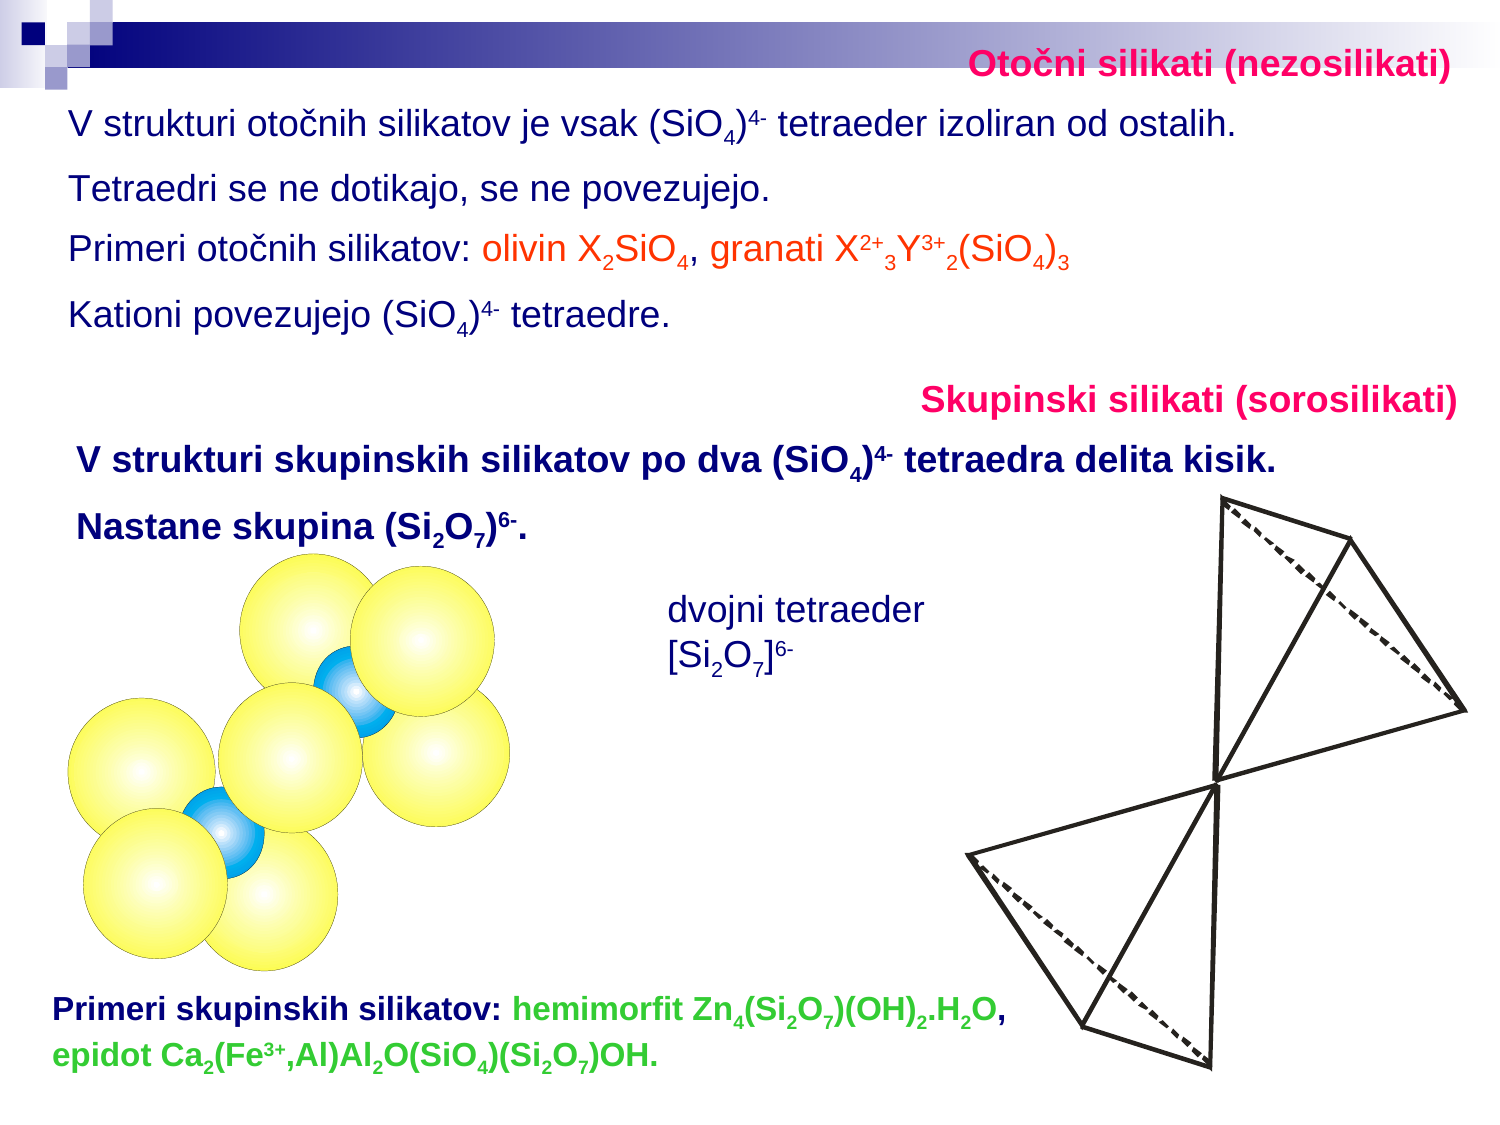

Otočni silikati (nezosilikati)
V strukturi otočnih silikatov je vsak (SiO4)4- tetraeder izoliran od ostalih.
Tetraedri se ne dotikajo, se ne povezujejo.
Primeri otočnih silikatov: olivin X2SiO4, granati X2+3Y3+2(SiO4)3
Kationi povezujejo (SiO4)4- tetraedre.
					 Skupinski silikati (sorosilikati)
V strukturi skupinskih silikatov po dva (SiO4)4- tetraedra delita kisik.
Nastane skupina (Si2O7)6-.
dvojni tetraeder
[Si2O7]6-
Primeri skupinskih silikatov: hemimorfit Zn4(Si2O7)(OH)2.H2O,
epidot Ca2(Fe3+,Al)Al2O(SiO4)(Si2O7)OH.